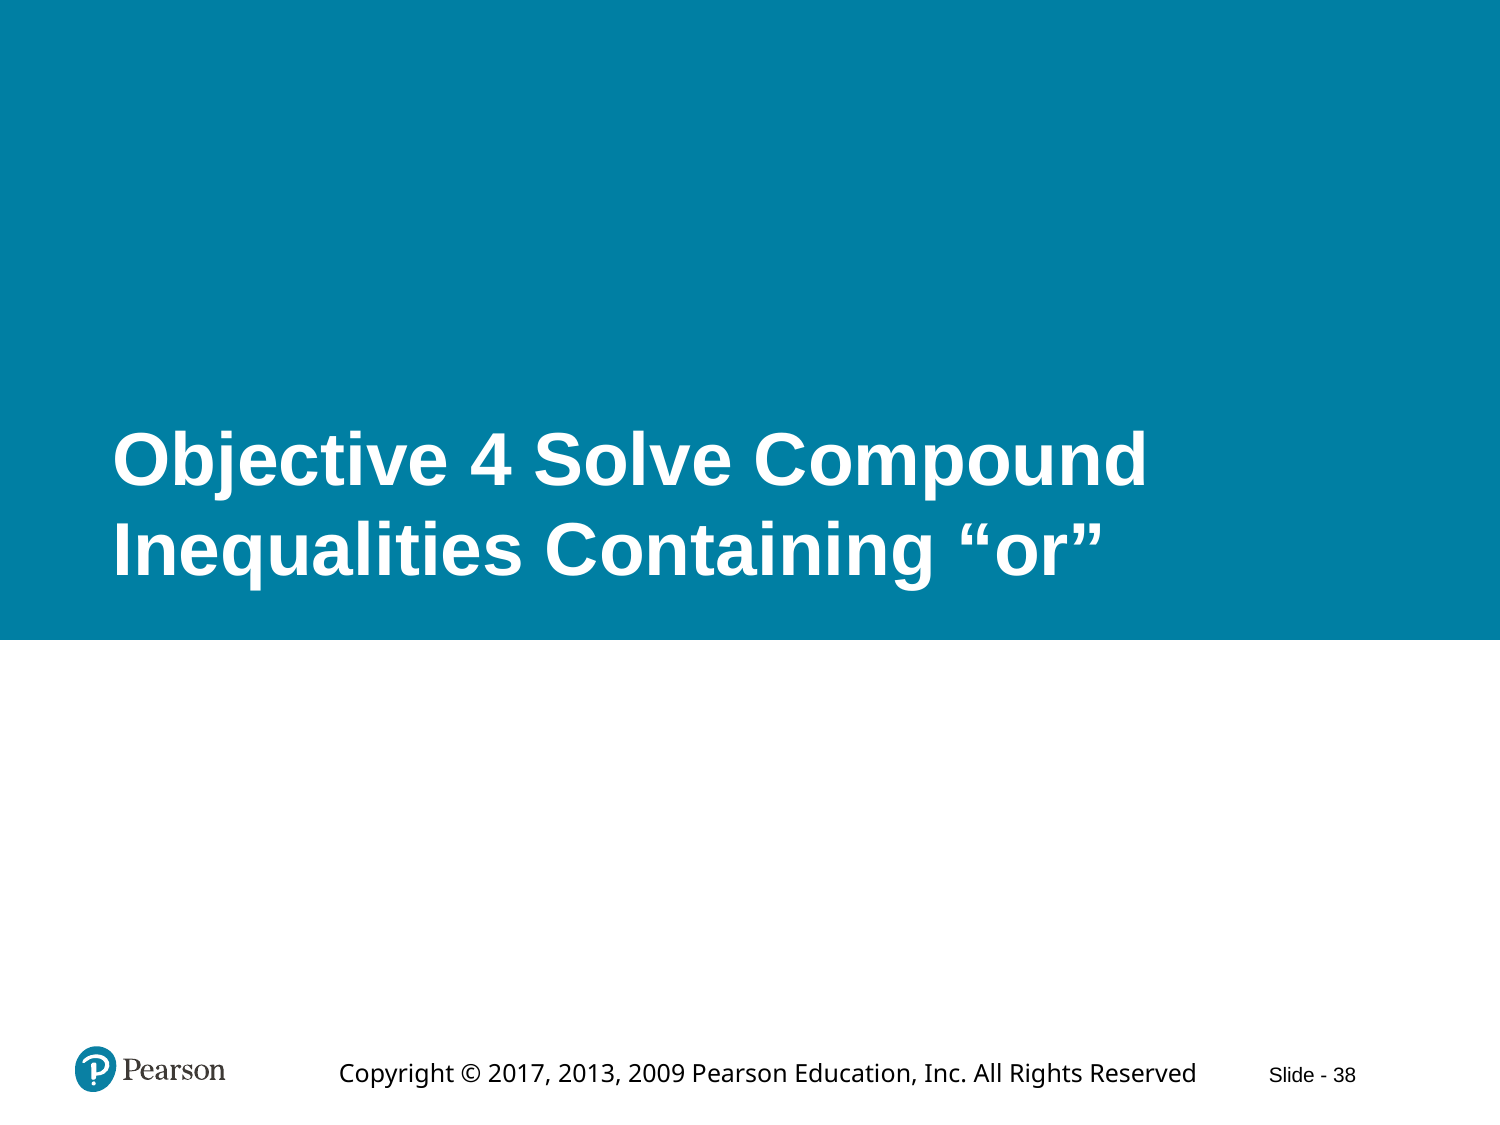

# Objective 4 Solve Compound Inequalities Containing “or”